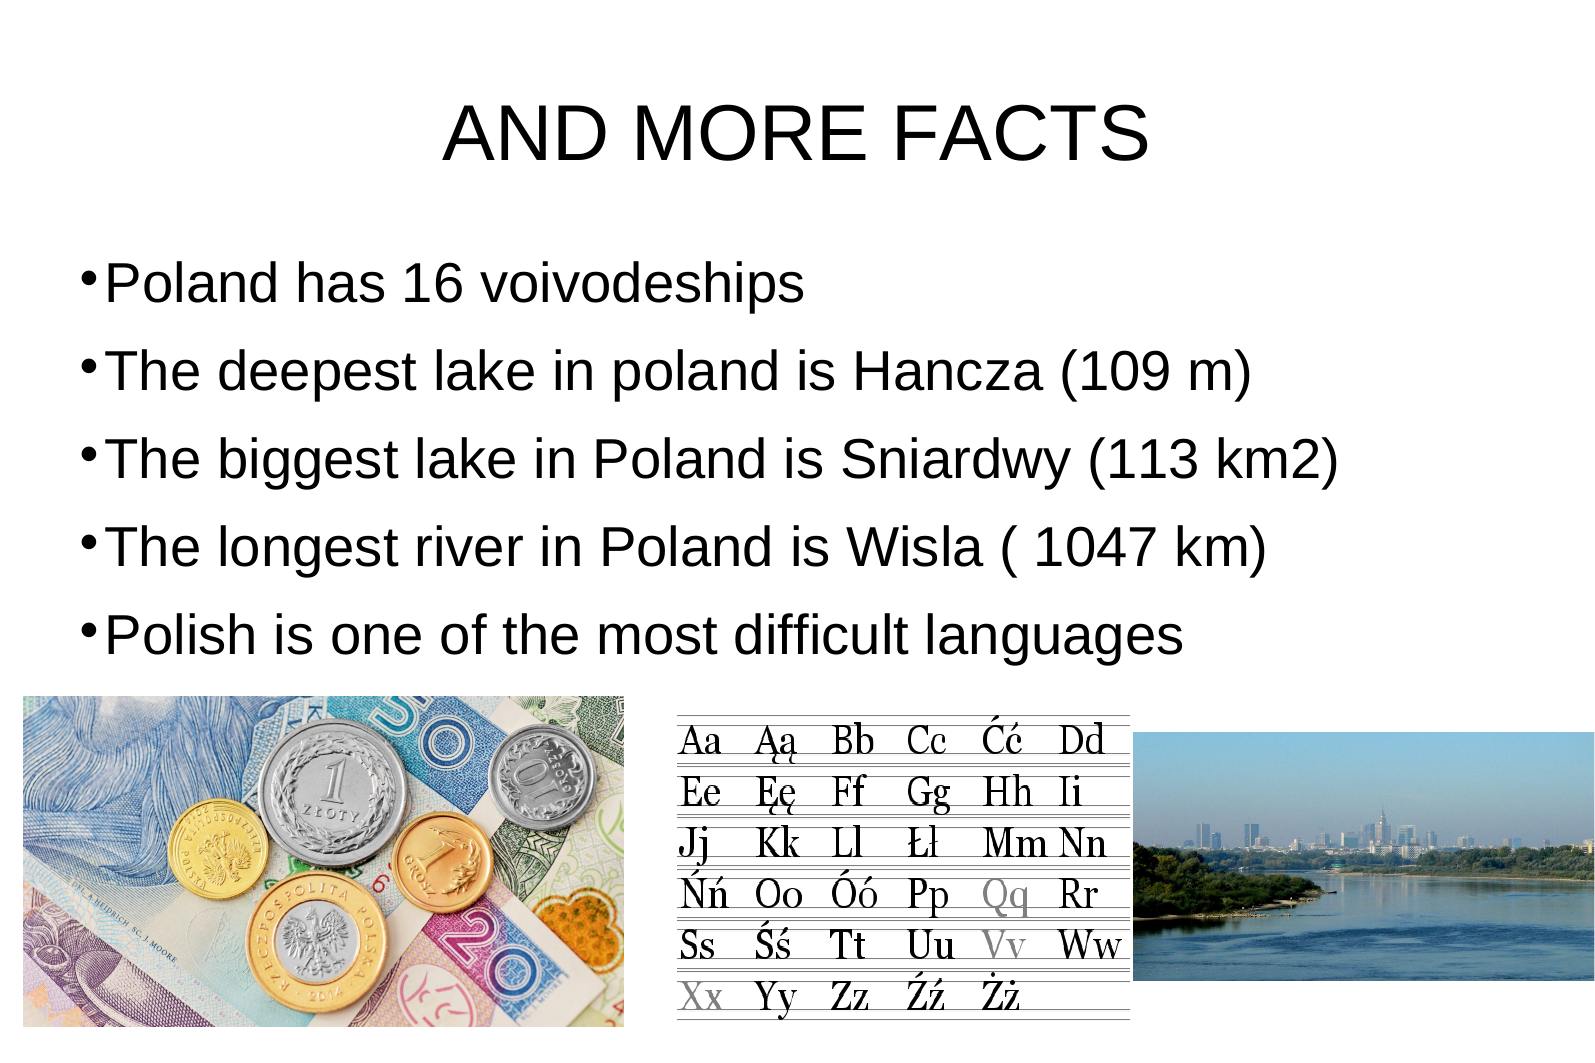

# AND MORE FACTS
Poland has 16 voivodeships
The deepest lake in poland is Hancza (109 m)
The biggest lake in Poland is Sniardwy (113 km2)
The longest river in Poland is Wisla ( 1047 km)
Polish is one of the most difficult languages